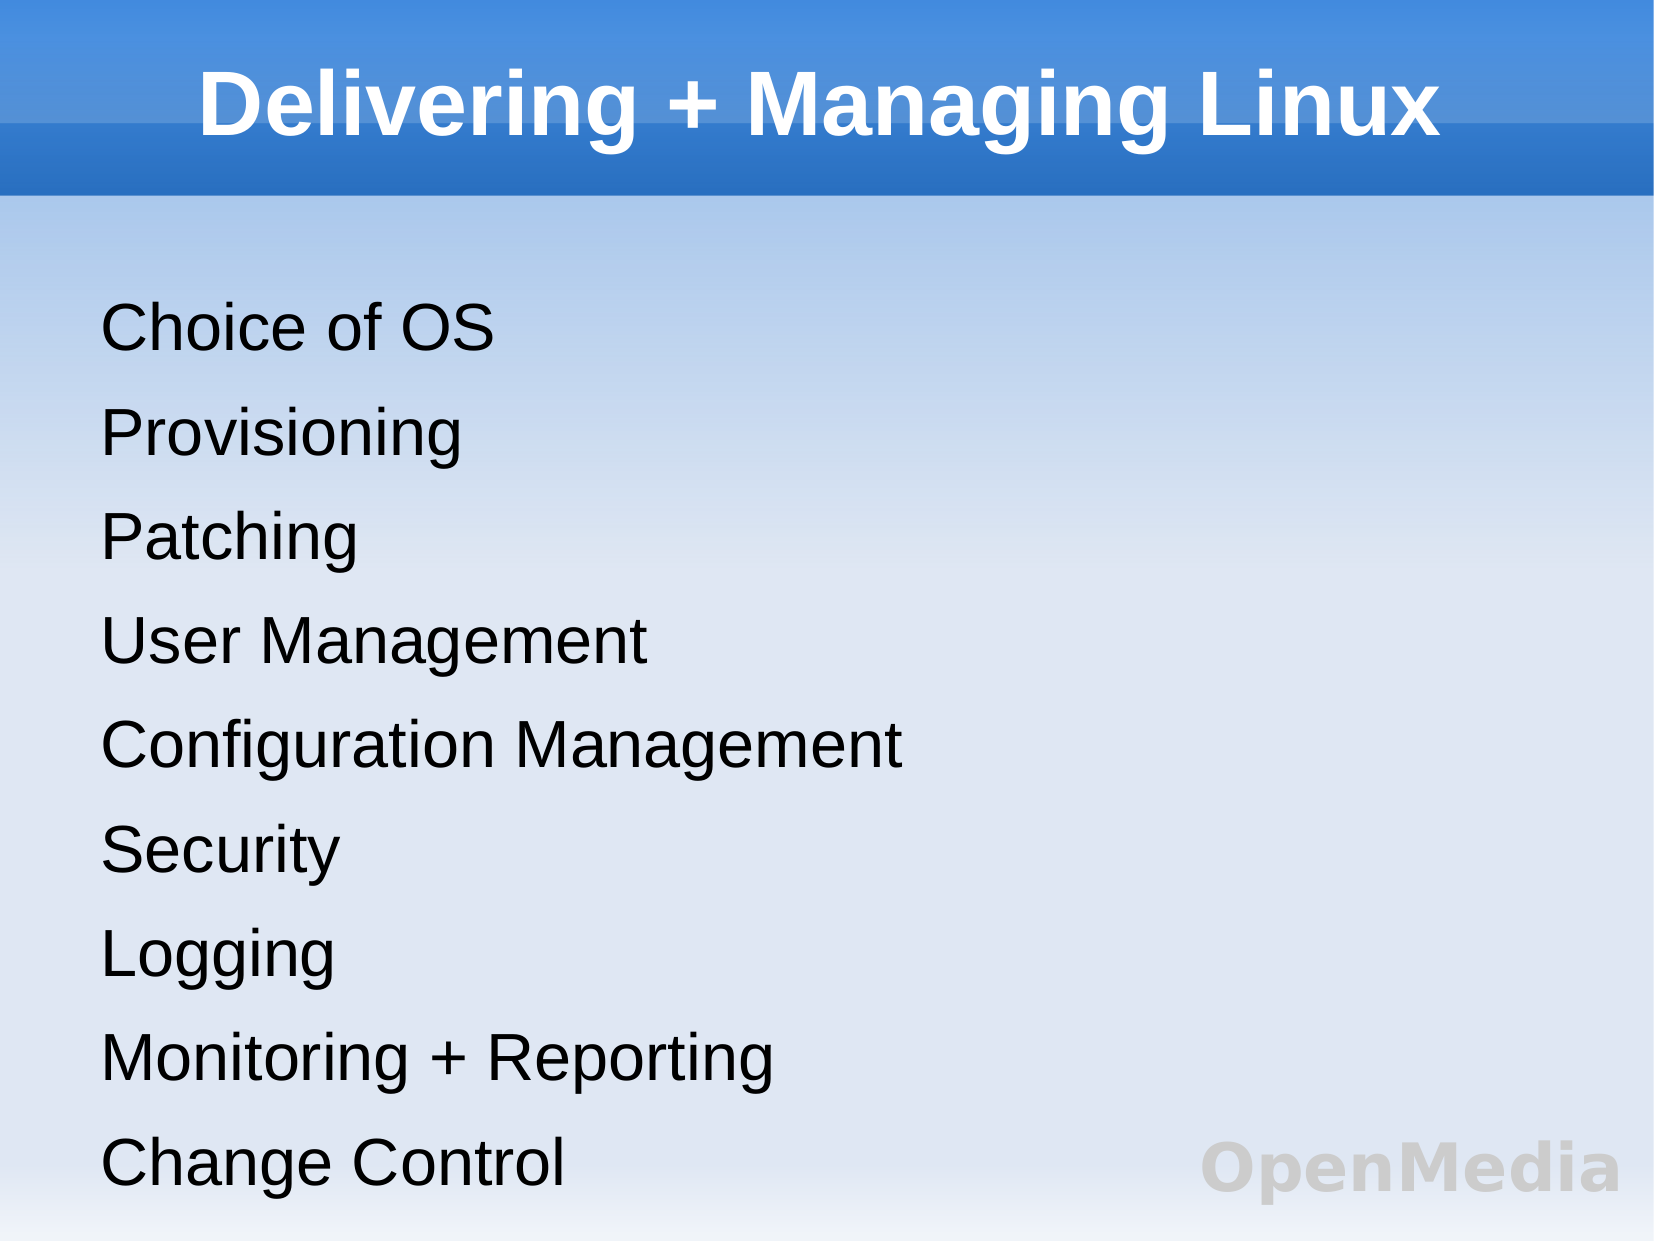

# Delivering + Managing Linux
Choice of OS
Provisioning
Patching
User Management
Configuration Management
Security
Logging
Monitoring + Reporting
Change Control
4